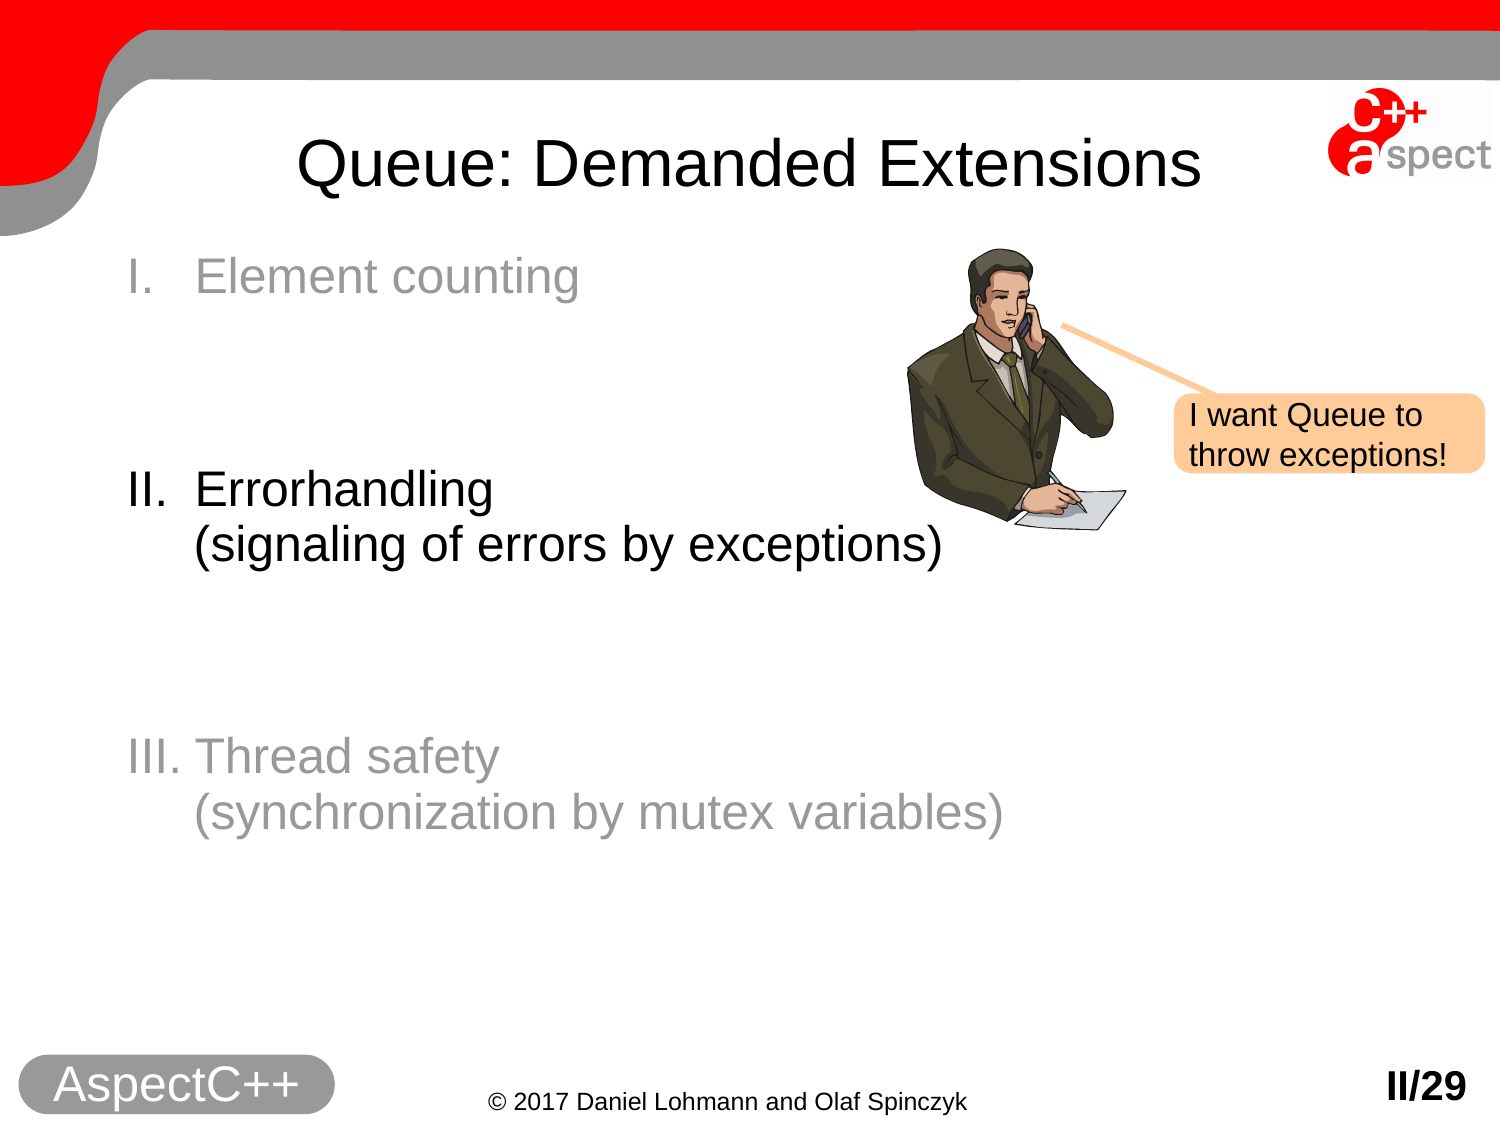

# Queue: Demanded Extensions
I.	Element counting
II.	Errorhandling
 (signaling of errors by exceptions)
III.	Thread safety
 (synchronization by mutex variables)
I want Queue to throw exceptions!